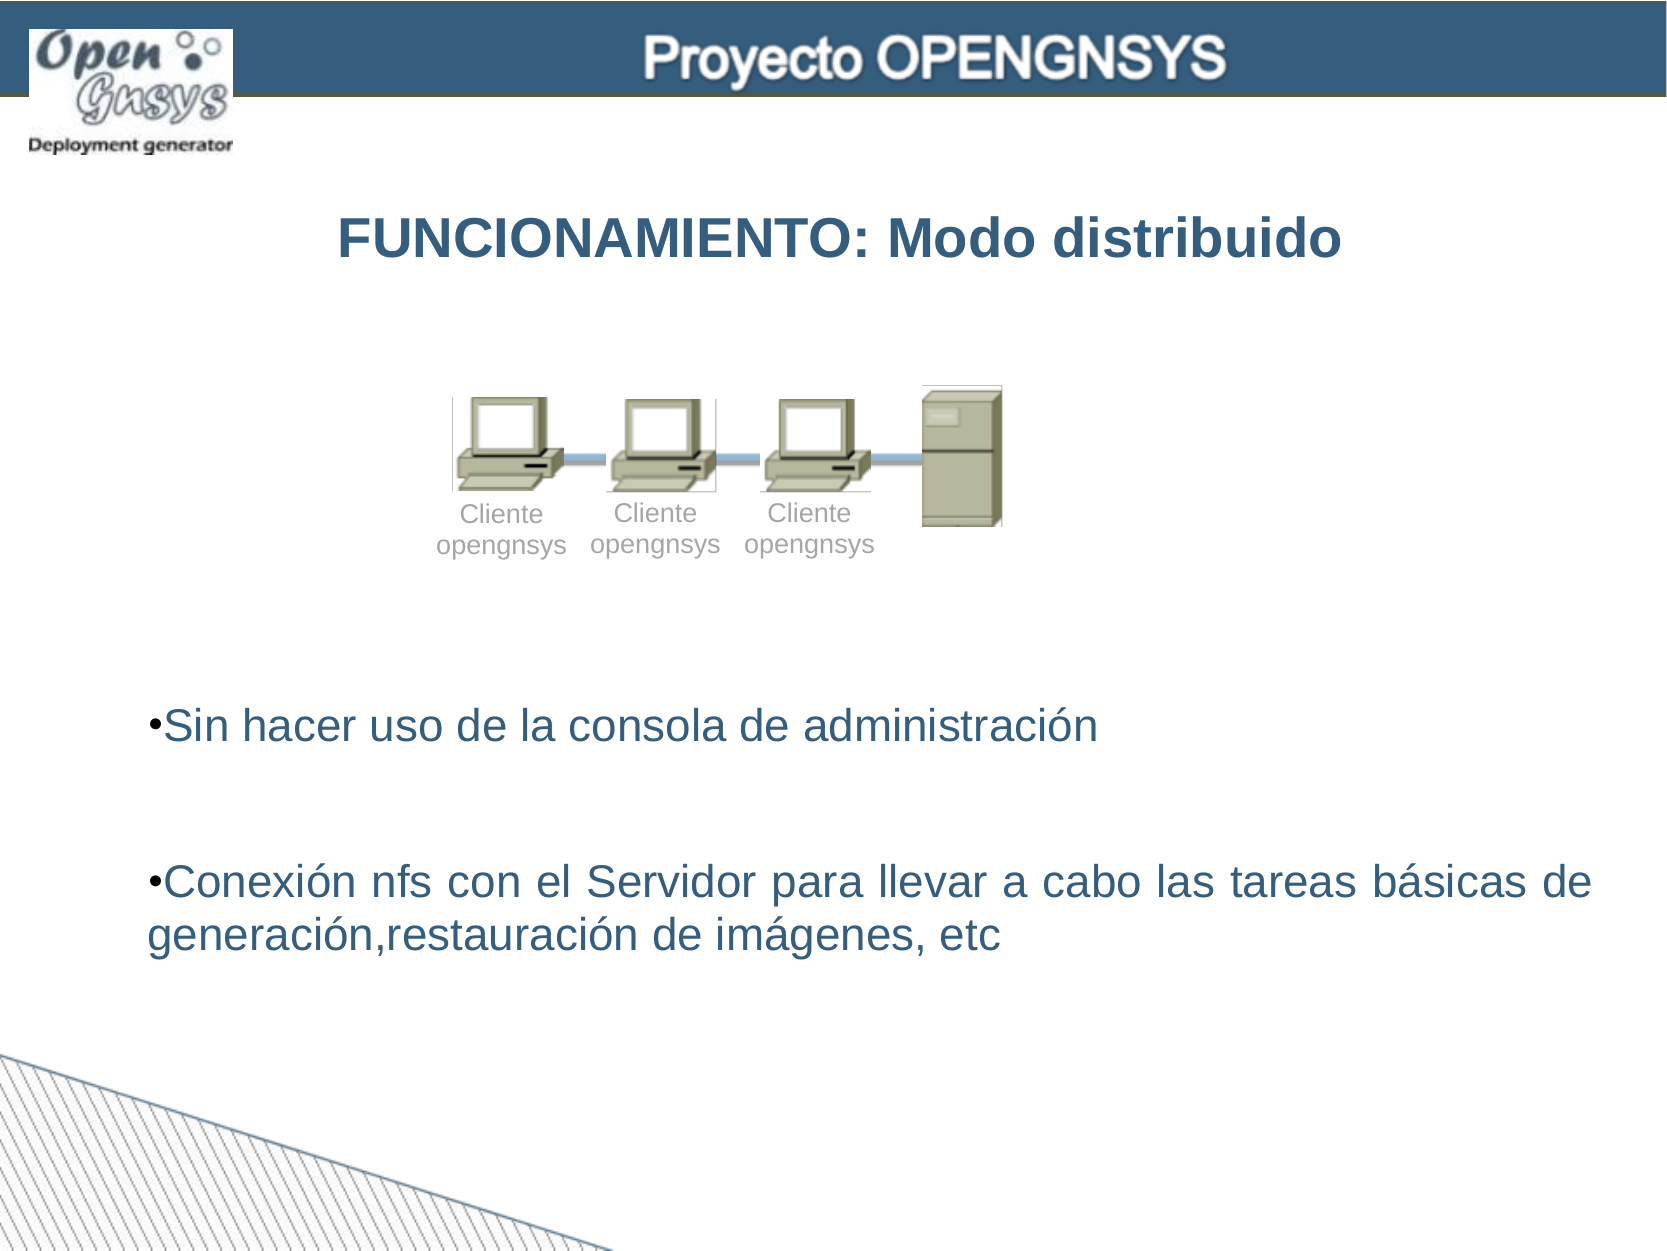

FUNCIONAMIENTO: Modo distribuido
Cliente
opengnsys
Cliente
opengnsys
Cliente
opengnsys
Sin hacer uso de la consola de administración
Conexión nfs con el Servidor para llevar a cabo las tareas básicas de generación,restauración de imágenes, etc